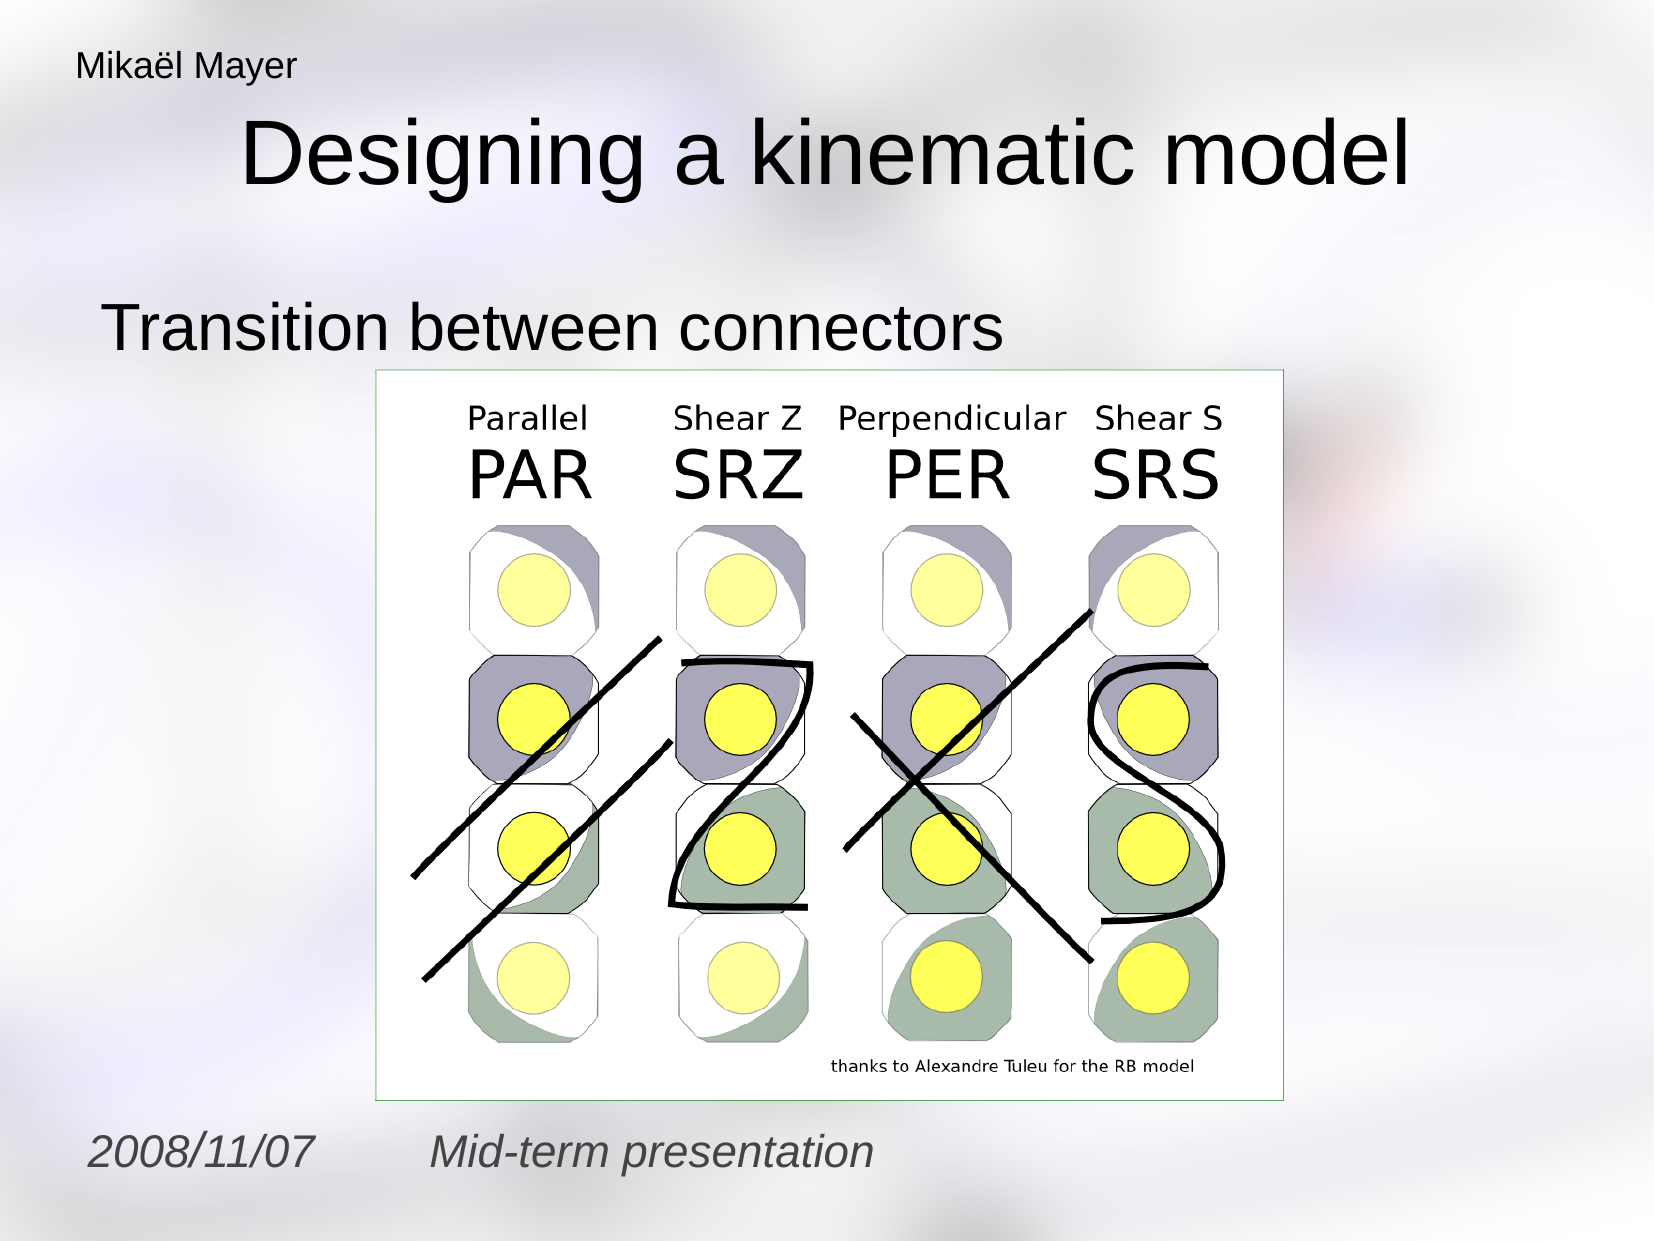

Mikaël Mayer
# Designing a kinematic model
Transition between connectors
2008/11/07         Mid-term presentation